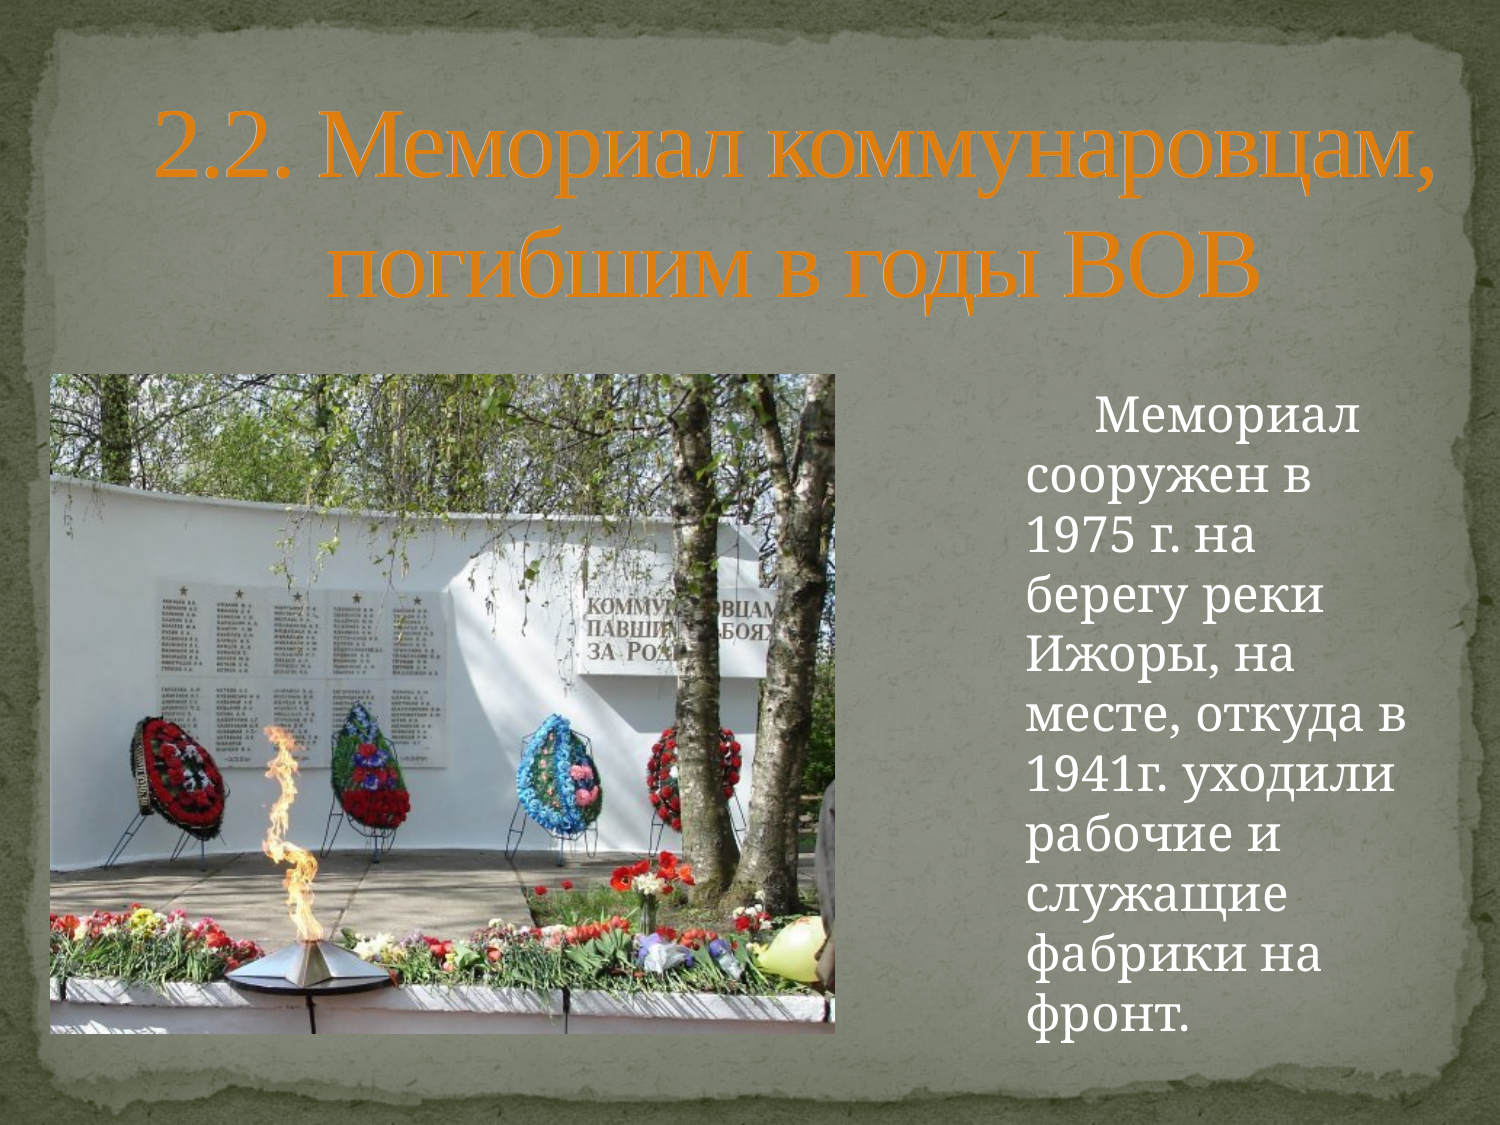

2.2. Мемориал коммунаровцам, погибшим в годы ВОВ
# Мемориал сооружен в 1975 г. на берегу реки Ижоры, на месте, откуда в 1941г. уходили рабочие и служащие фабрики на фронт.